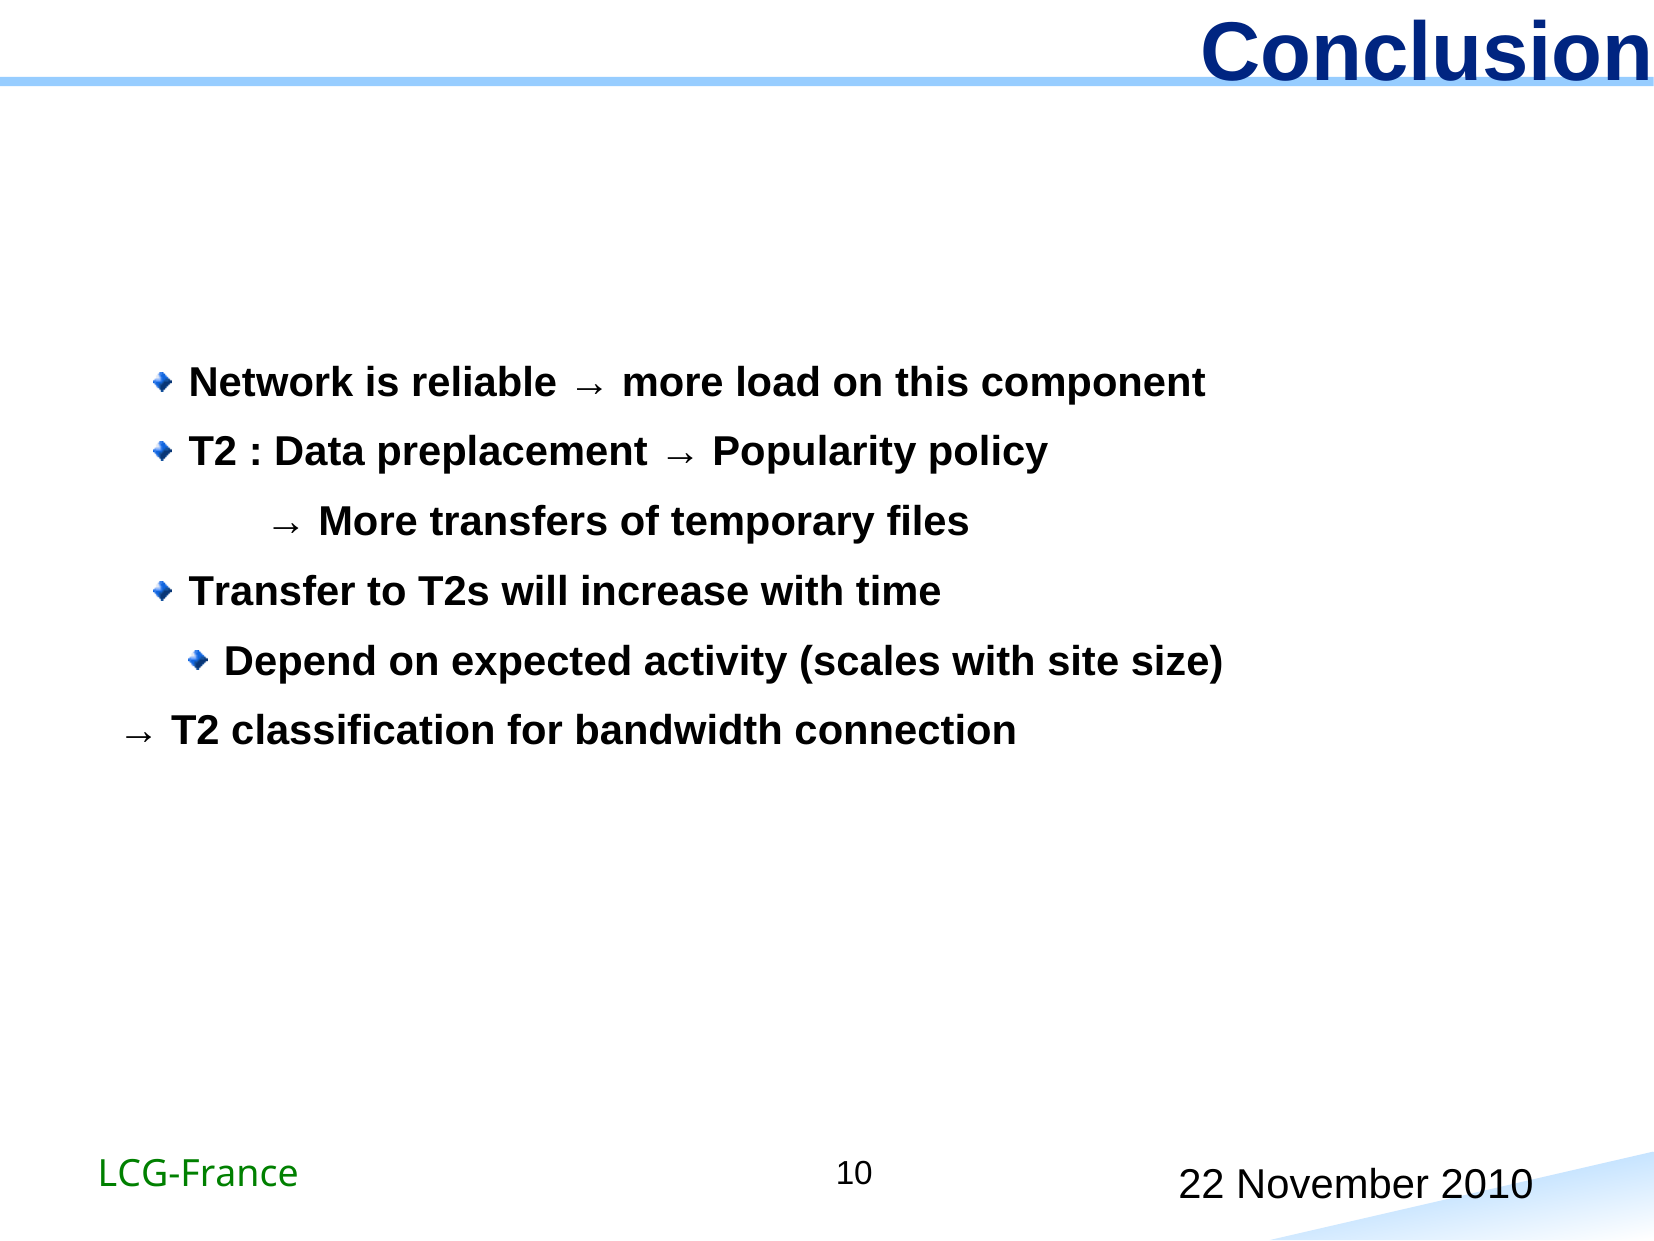

# Conclusion
Network is reliable → more load on this component
T2 : Data preplacement → Popularity policy
		→ More transfers of temporary files
Transfer to T2s will increase with time
Depend on expected activity (scales with site size)
→ T2 classification for bandwidth connection